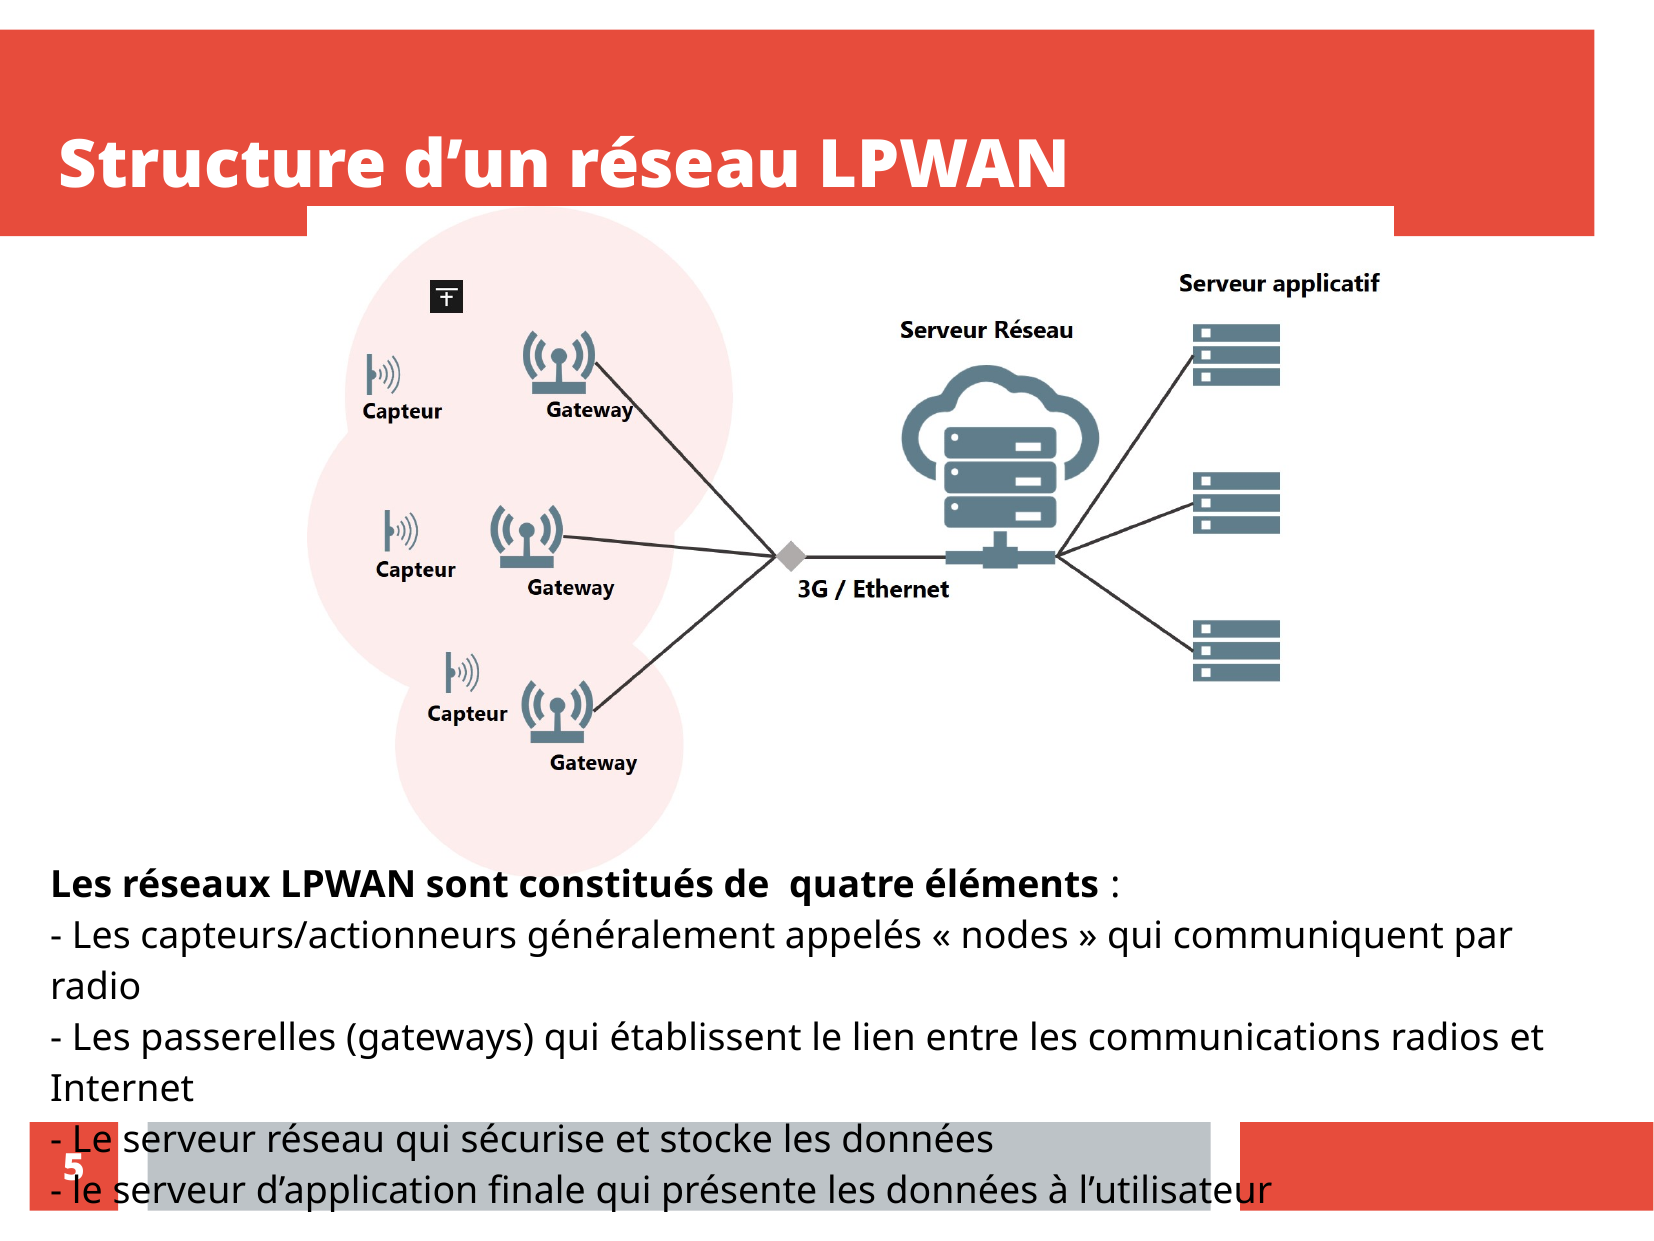

# Structure d’un réseau LPWAN
Les réseaux LPWAN sont constitués de quatre éléments :
- Les capteurs/actionneurs généralement appelés « nodes » qui communiquent par radio
- Les passerelles (gateways) qui établissent le lien entre les communications radios et Internet
- Le serveur réseau qui sécurise et stocke les données
- le serveur d’application finale qui présente les données à l’utilisateur
5